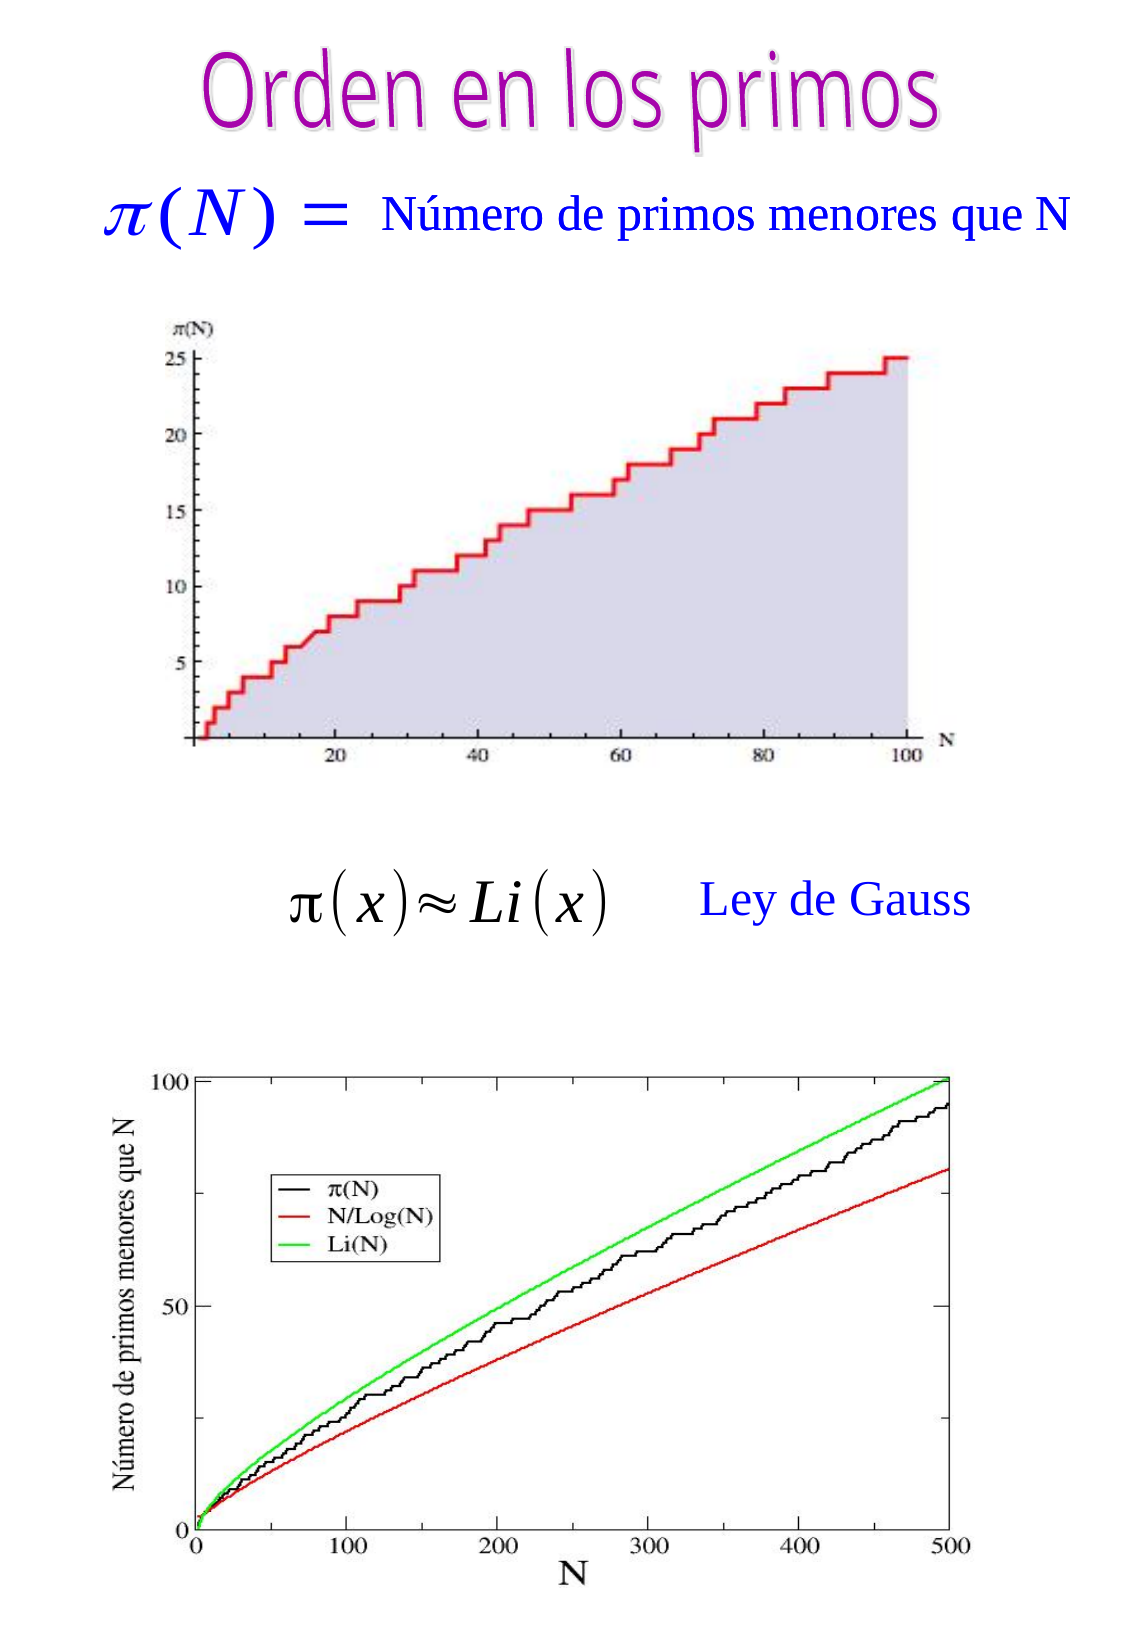

Orden en los primos
Número de primos menores que N
Número de primos menores que N
Ley de Gauss